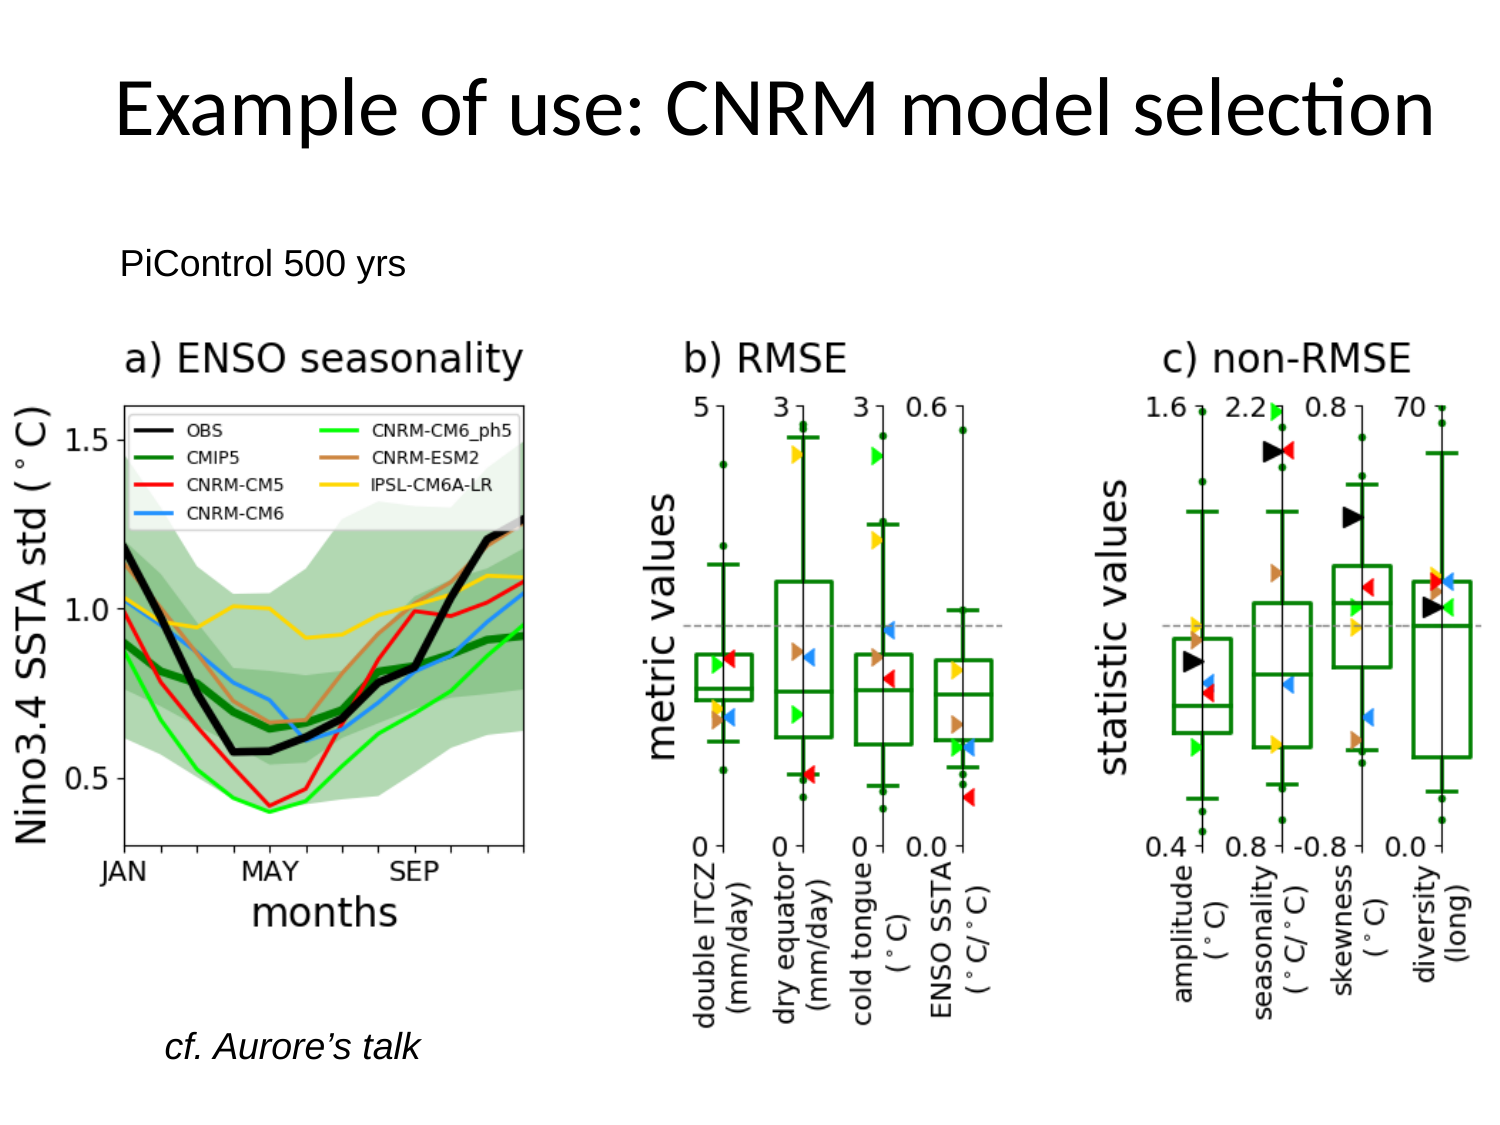

Example of use: CNRM model selection
PiControl 500 yrs
cf. Aurore’s talk